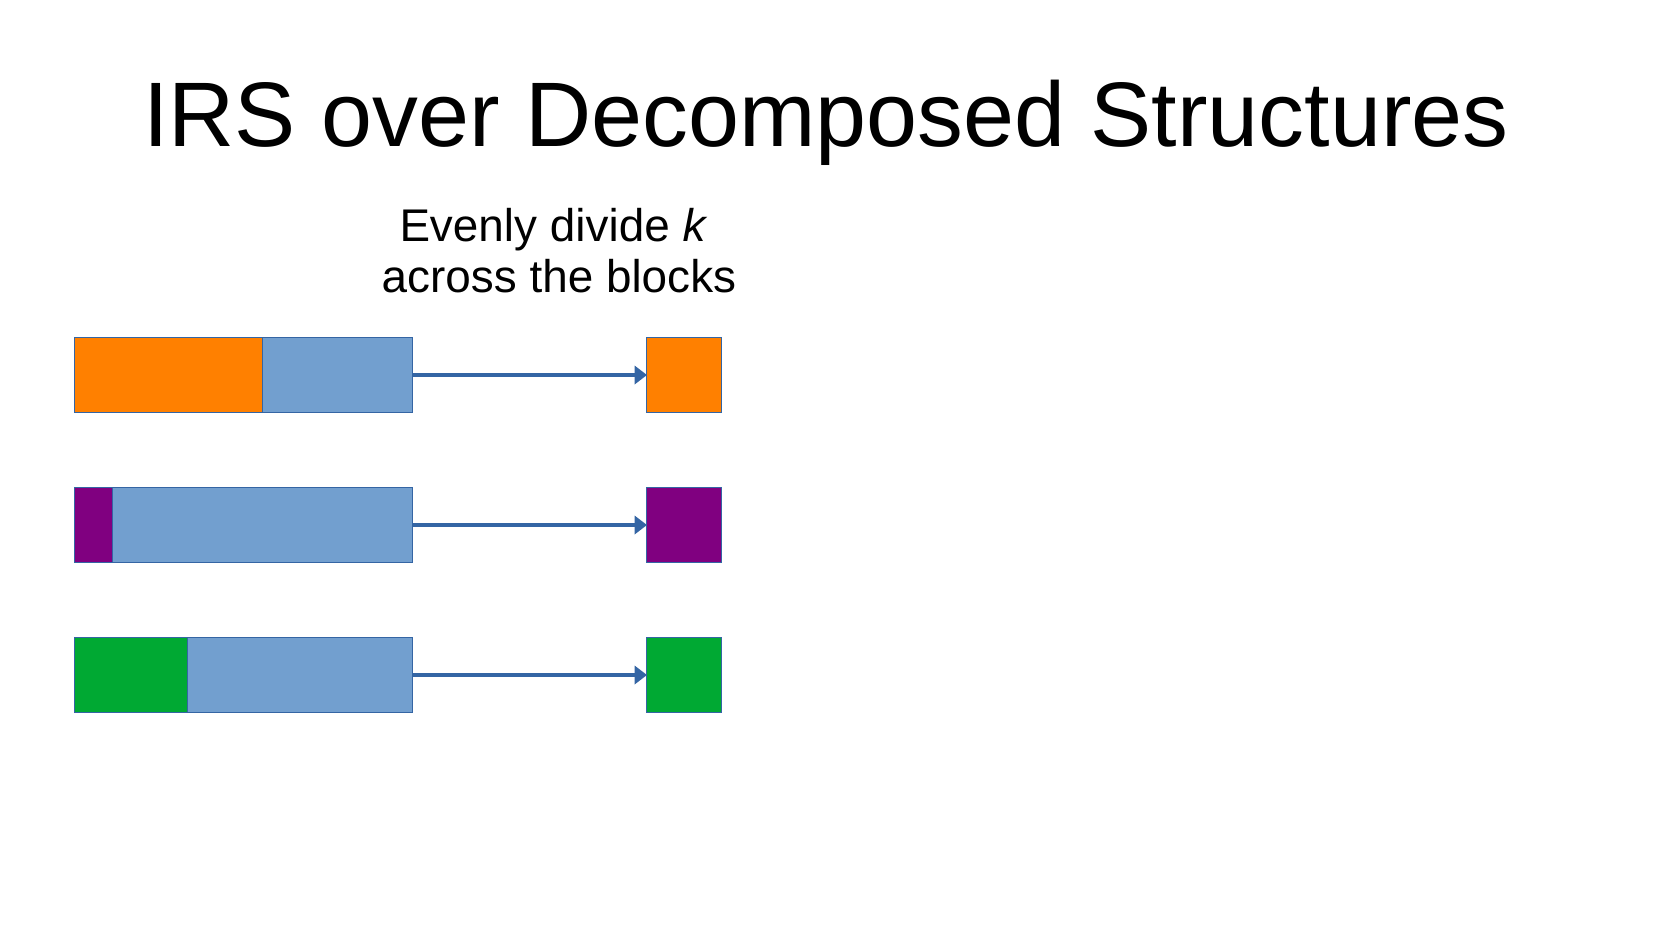

# IRS over Decomposed Structures
Evenly divide k
across the blocks